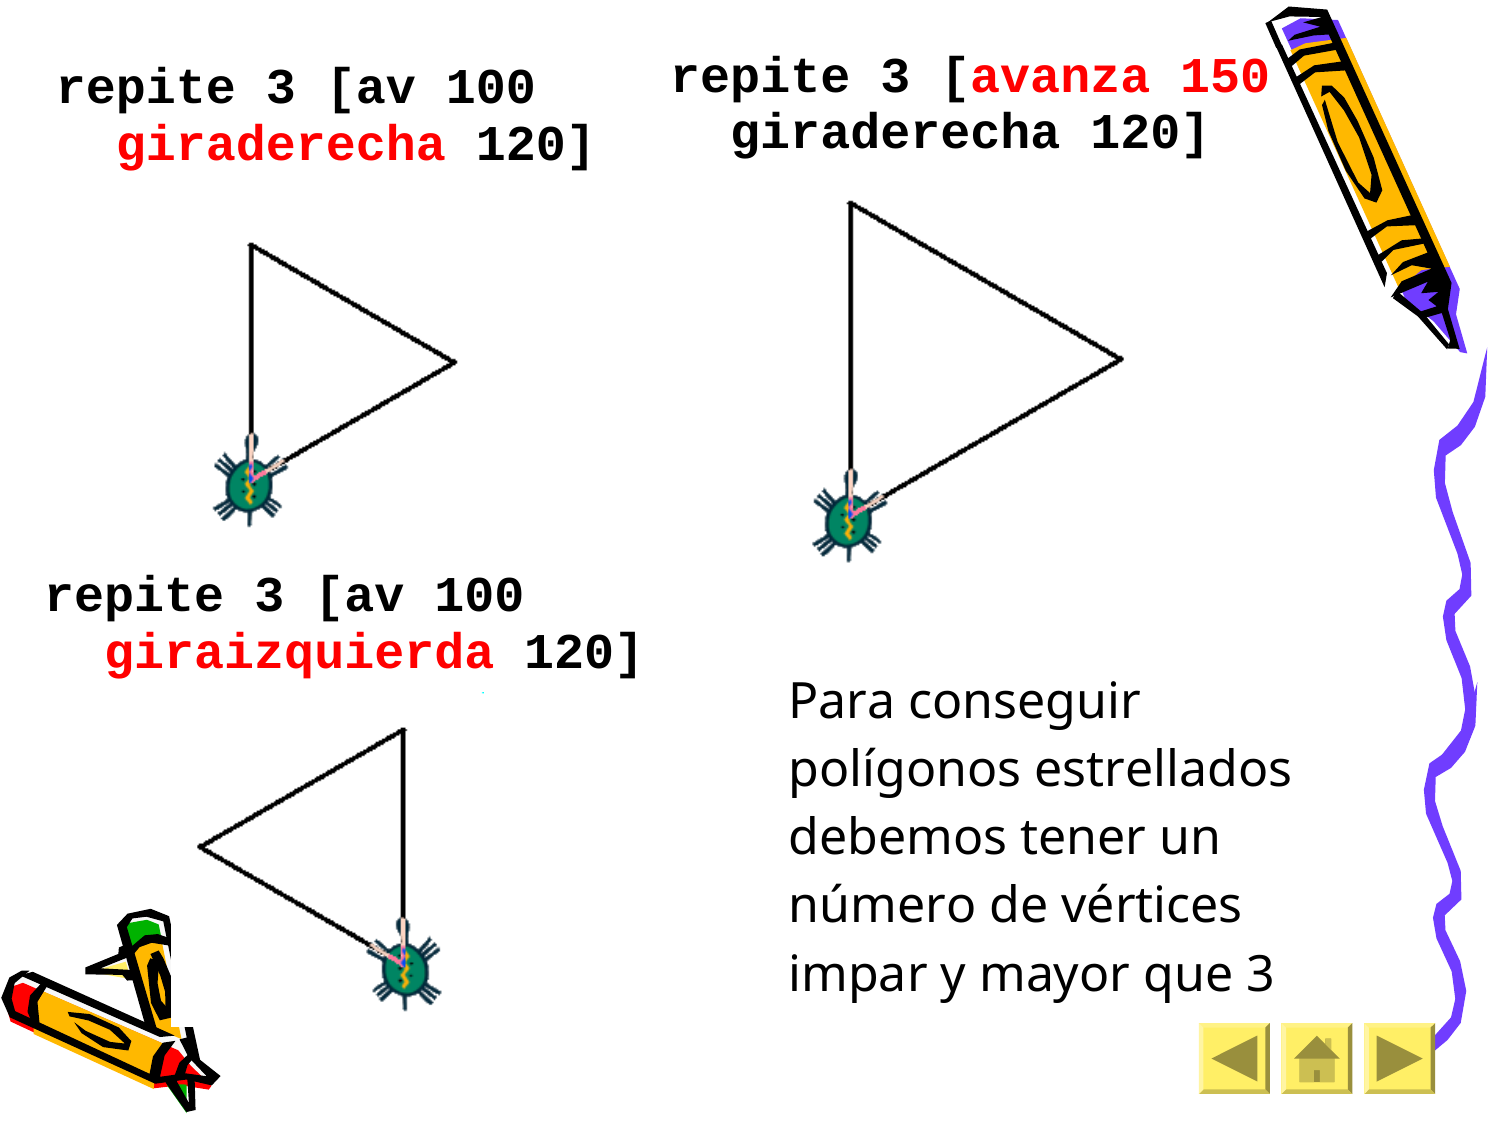

repite 3 [avanza 150
 giraderecha 120]
repite 3 [av 100
 giraderecha 120]
repite 3 [av 100
 giraizquierda 120]
Para conseguir polígonos estrellados debemos tener un número de vértices impar y mayor que 3